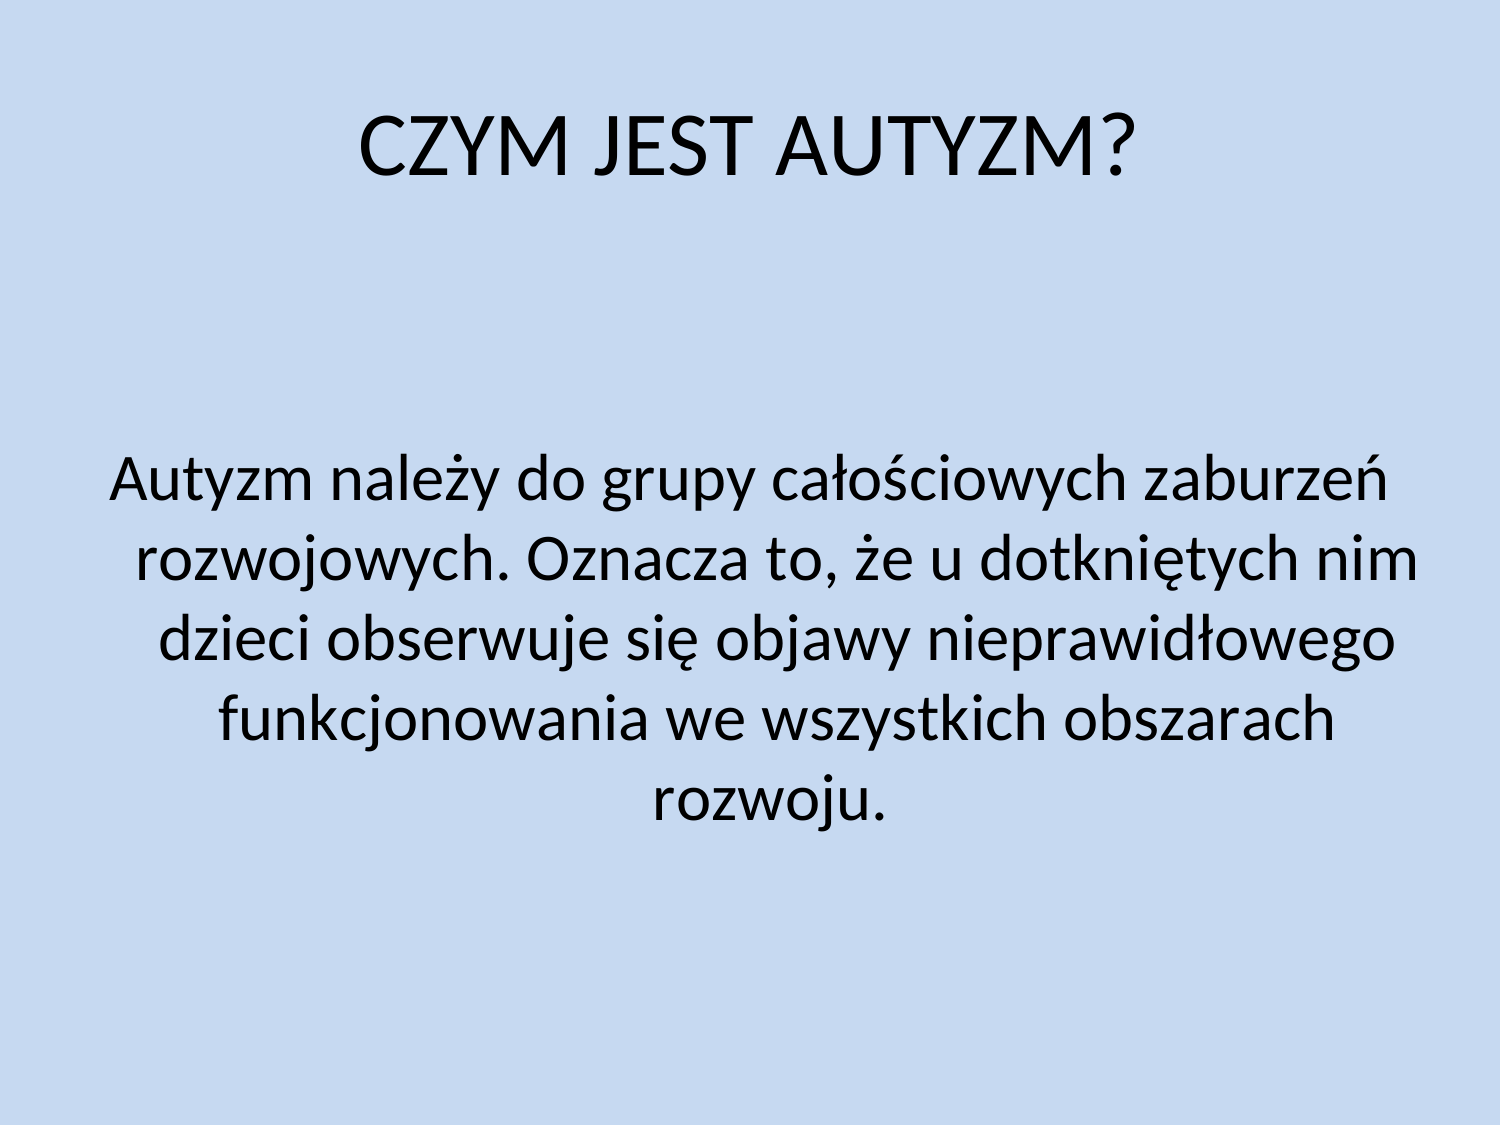

# CZYM JEST AUTYZM?
Autyzm należy do grupy całościowych zaburzeń rozwojowych. Oznacza to, że u dotkniętych nim dzieci obserwuje się objawy nieprawidłowego funkcjonowania we wszystkich obszarach rozwoju.